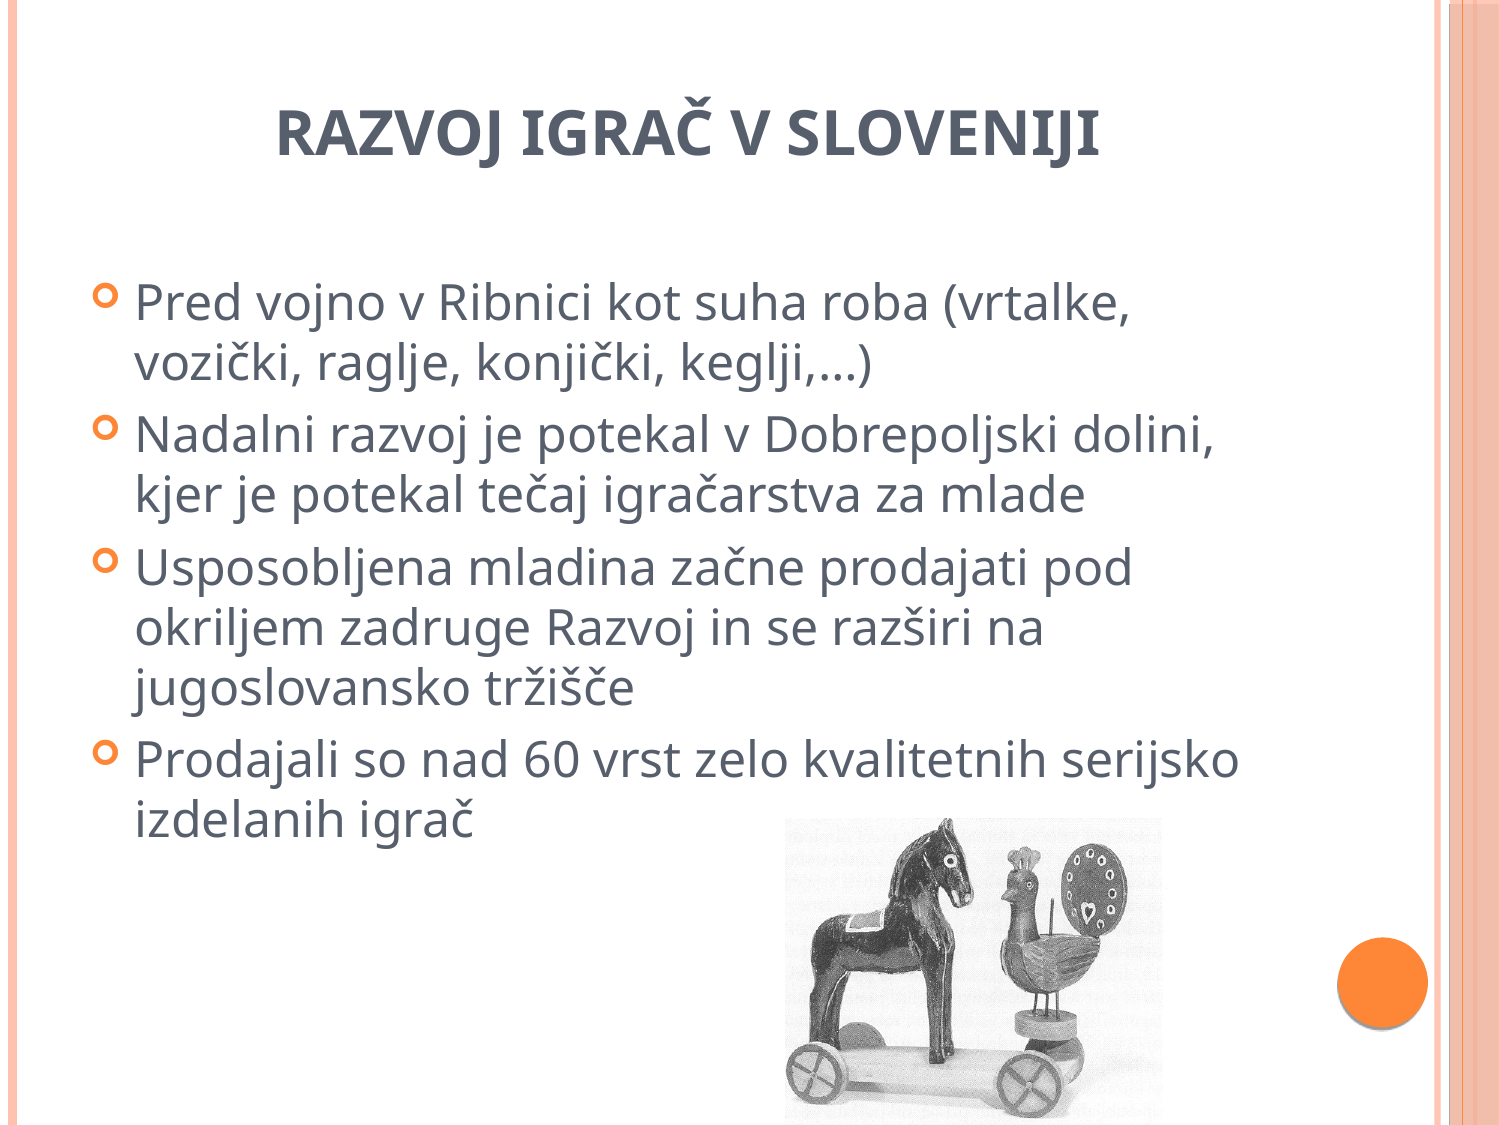

# Razvoj igrač v sloveniji
Pred vojno v Ribnici kot suha roba (vrtalke, vozički, raglje, konjički, keglji,…)
Nadalni razvoj je potekal v Dobrepoljski dolini, kjer je potekal tečaj igračarstva za mlade
Usposobljena mladina začne prodajati pod okriljem zadruge Razvoj in se razširi na jugoslovansko tržišče
Prodajali so nad 60 vrst zelo kvalitetnih serijsko izdelanih igrač